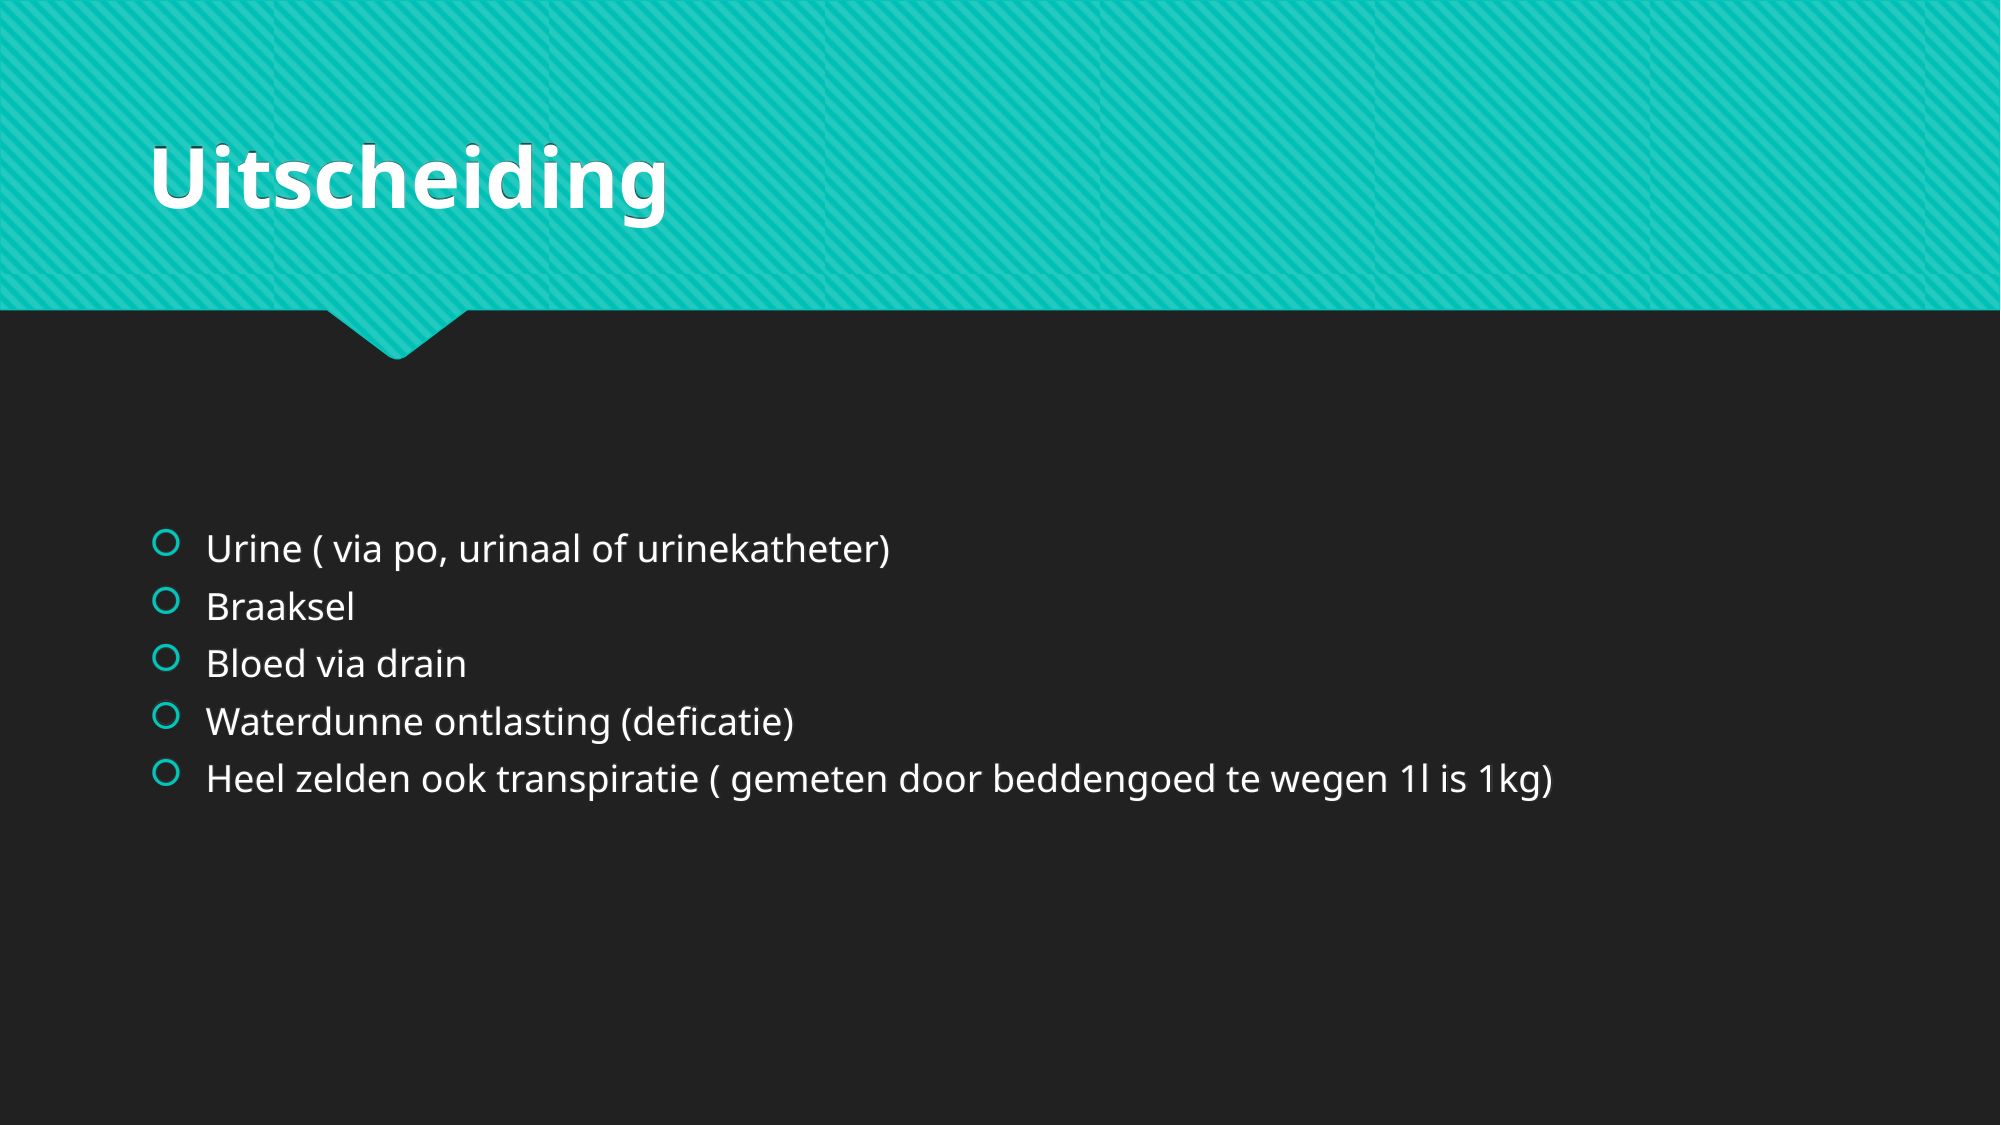

# Uitscheiding
Urine ( via po, urinaal of urinekatheter)
Braaksel
Bloed via drain
Waterdunne ontlasting (deficatie)
Heel zelden ook transpiratie ( gemeten door beddengoed te wegen 1l is 1kg)